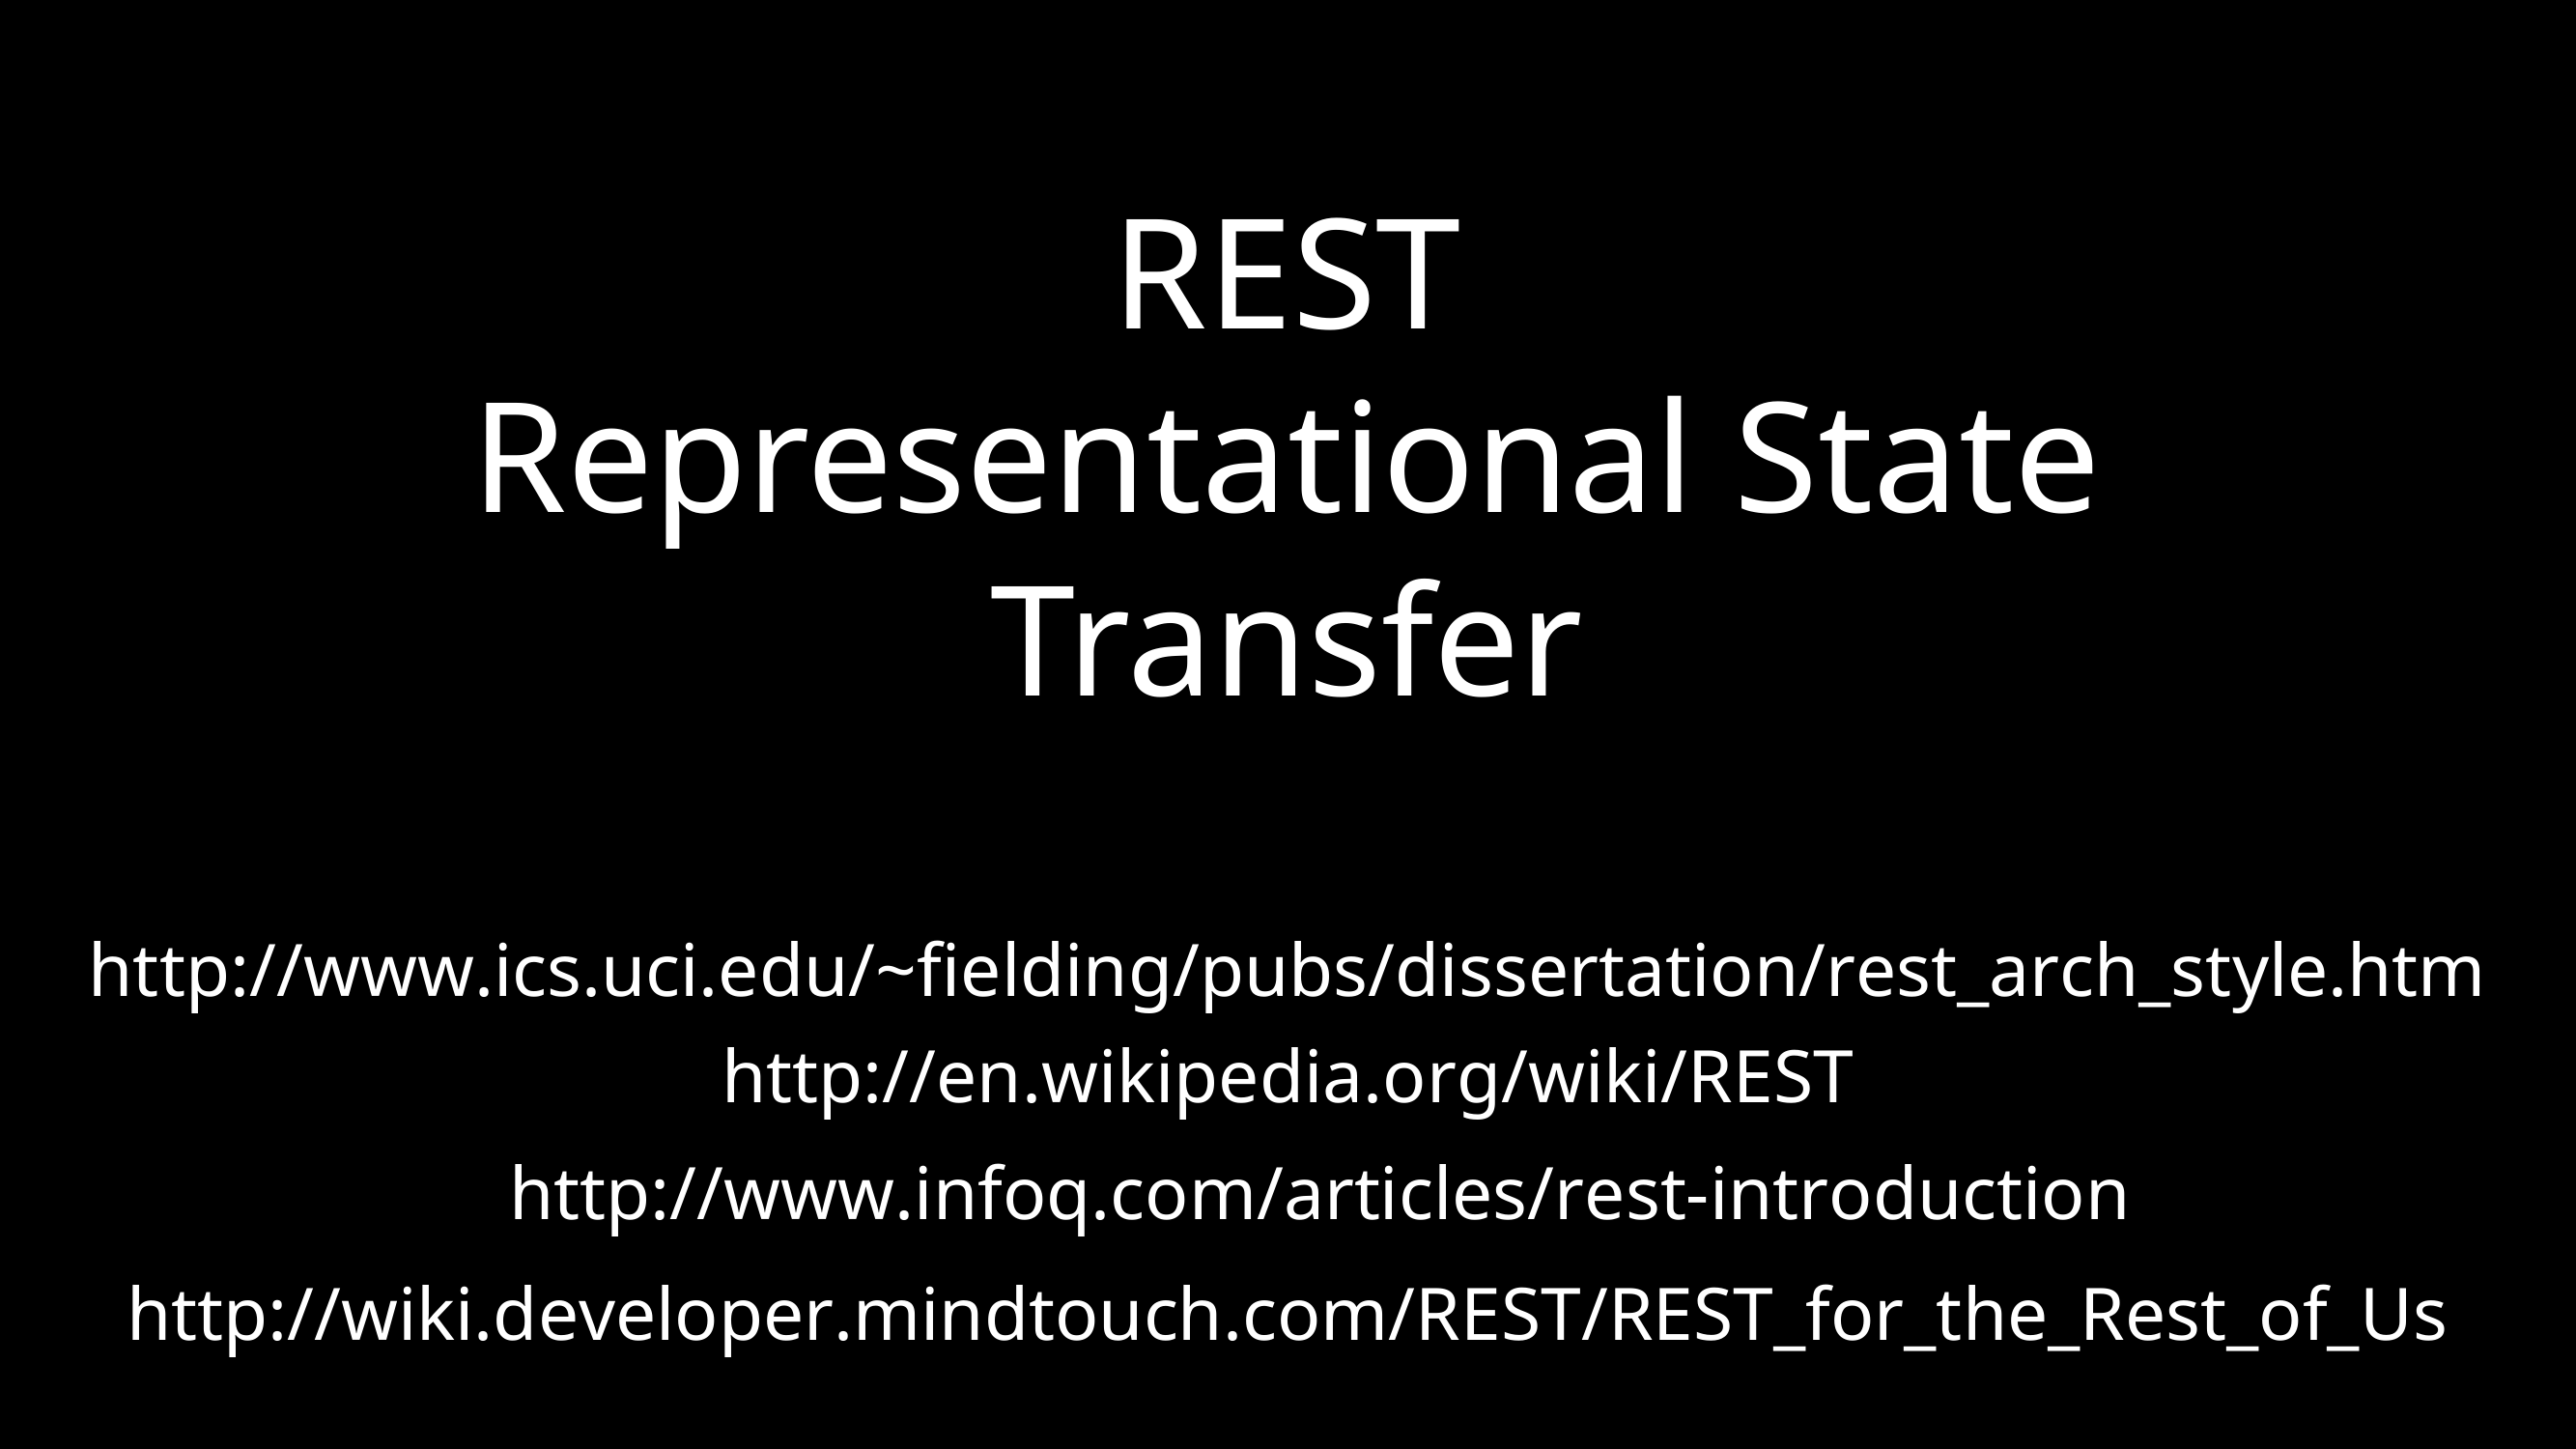

# REST Representational State Transfer
http://www.ics.uci.edu/~fielding/pubs/dissertation/rest_arch_style.htm
http://en.wikipedia.org/wiki/REST
http://www.infoq.com/articles/rest-introduction
http://wiki.developer.mindtouch.com/REST/REST_for_the_Rest_of_Us